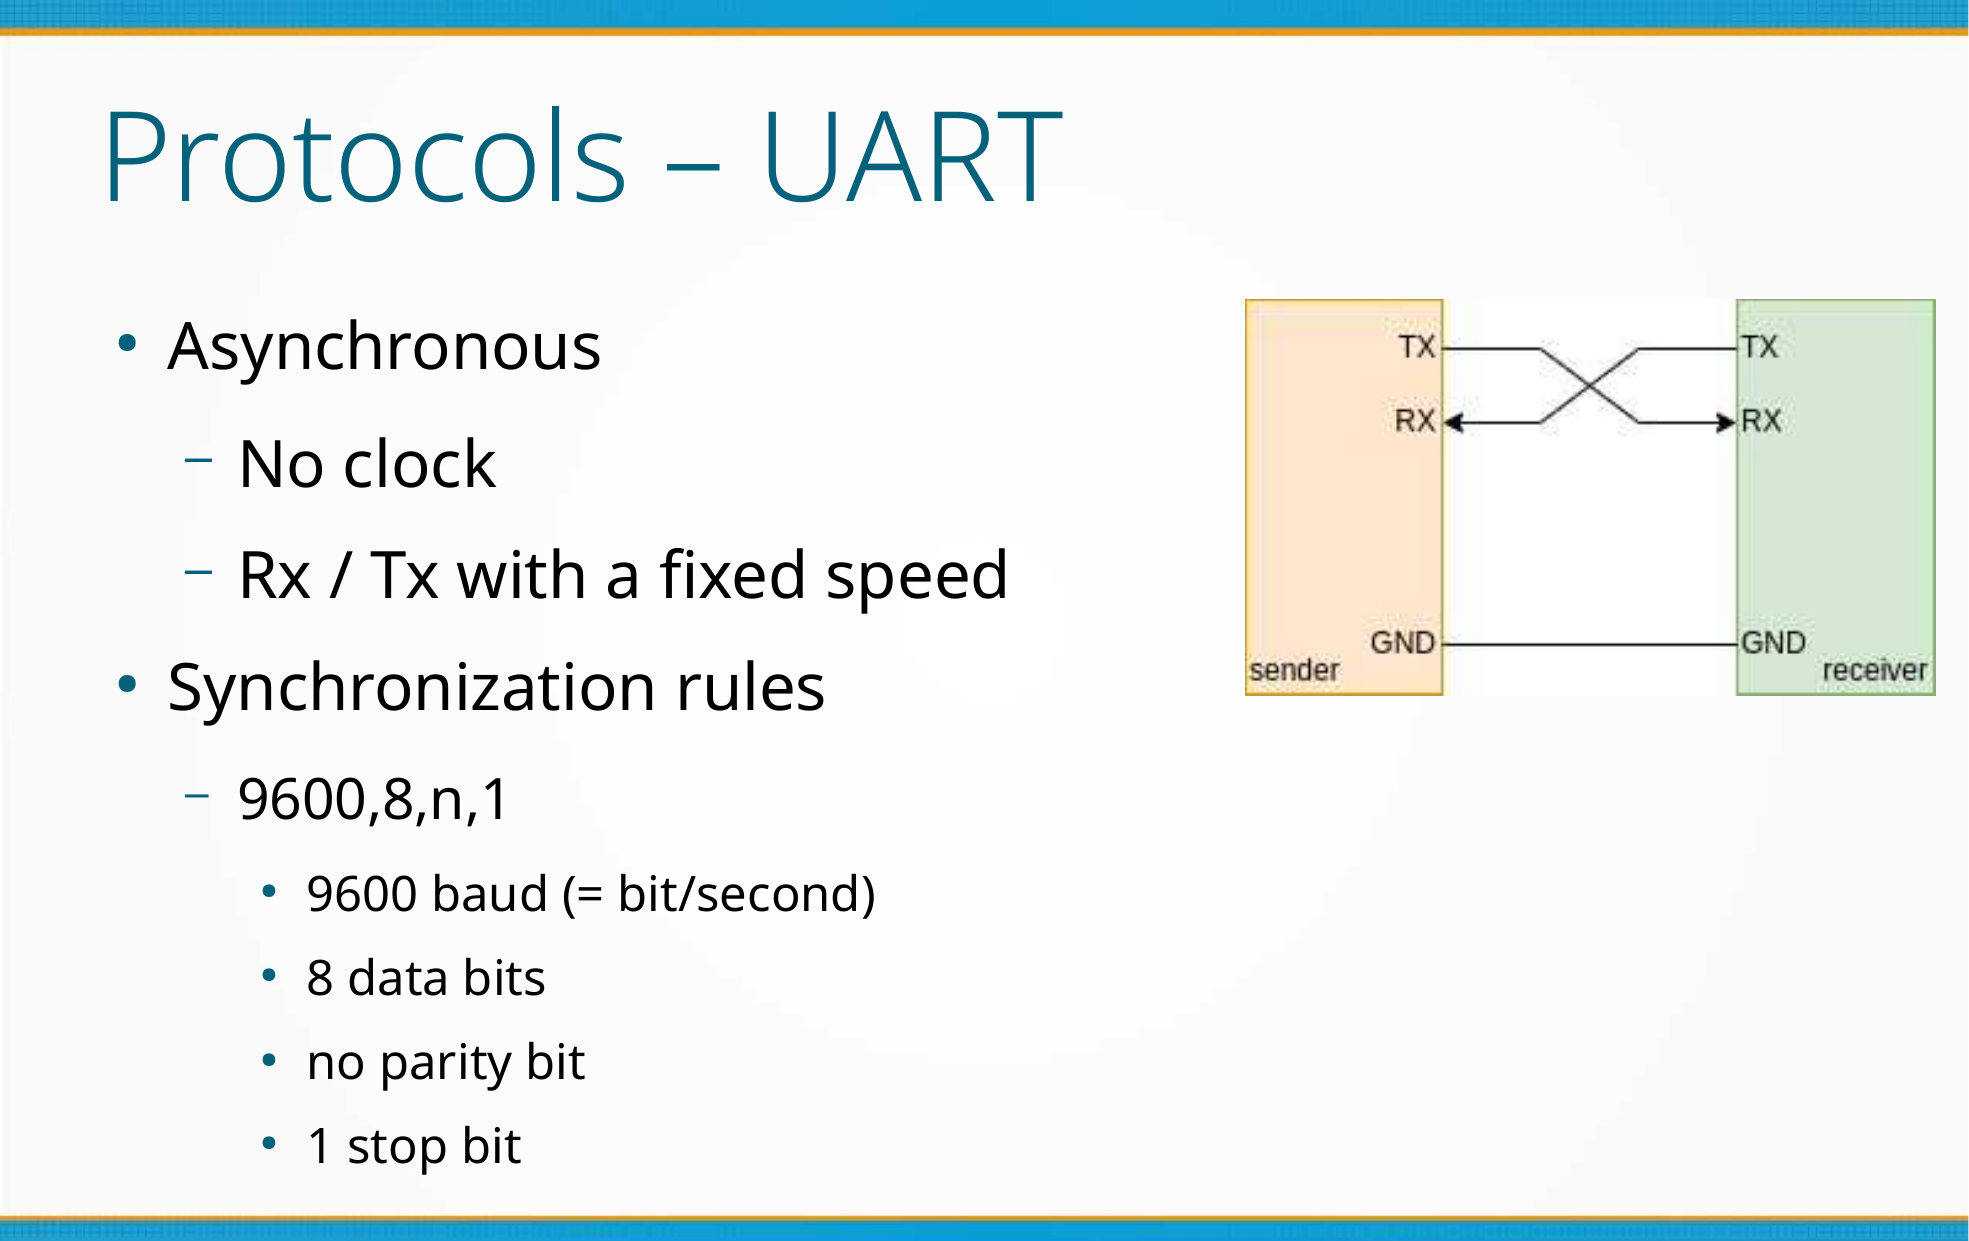

# Protocols – UART
Asynchronous
No clock
Rx / Tx with a fixed speed
Synchronization rules
9600,8,n,1
9600 baud (= bit/second)
8 data bits
no parity bit
1 stop bit